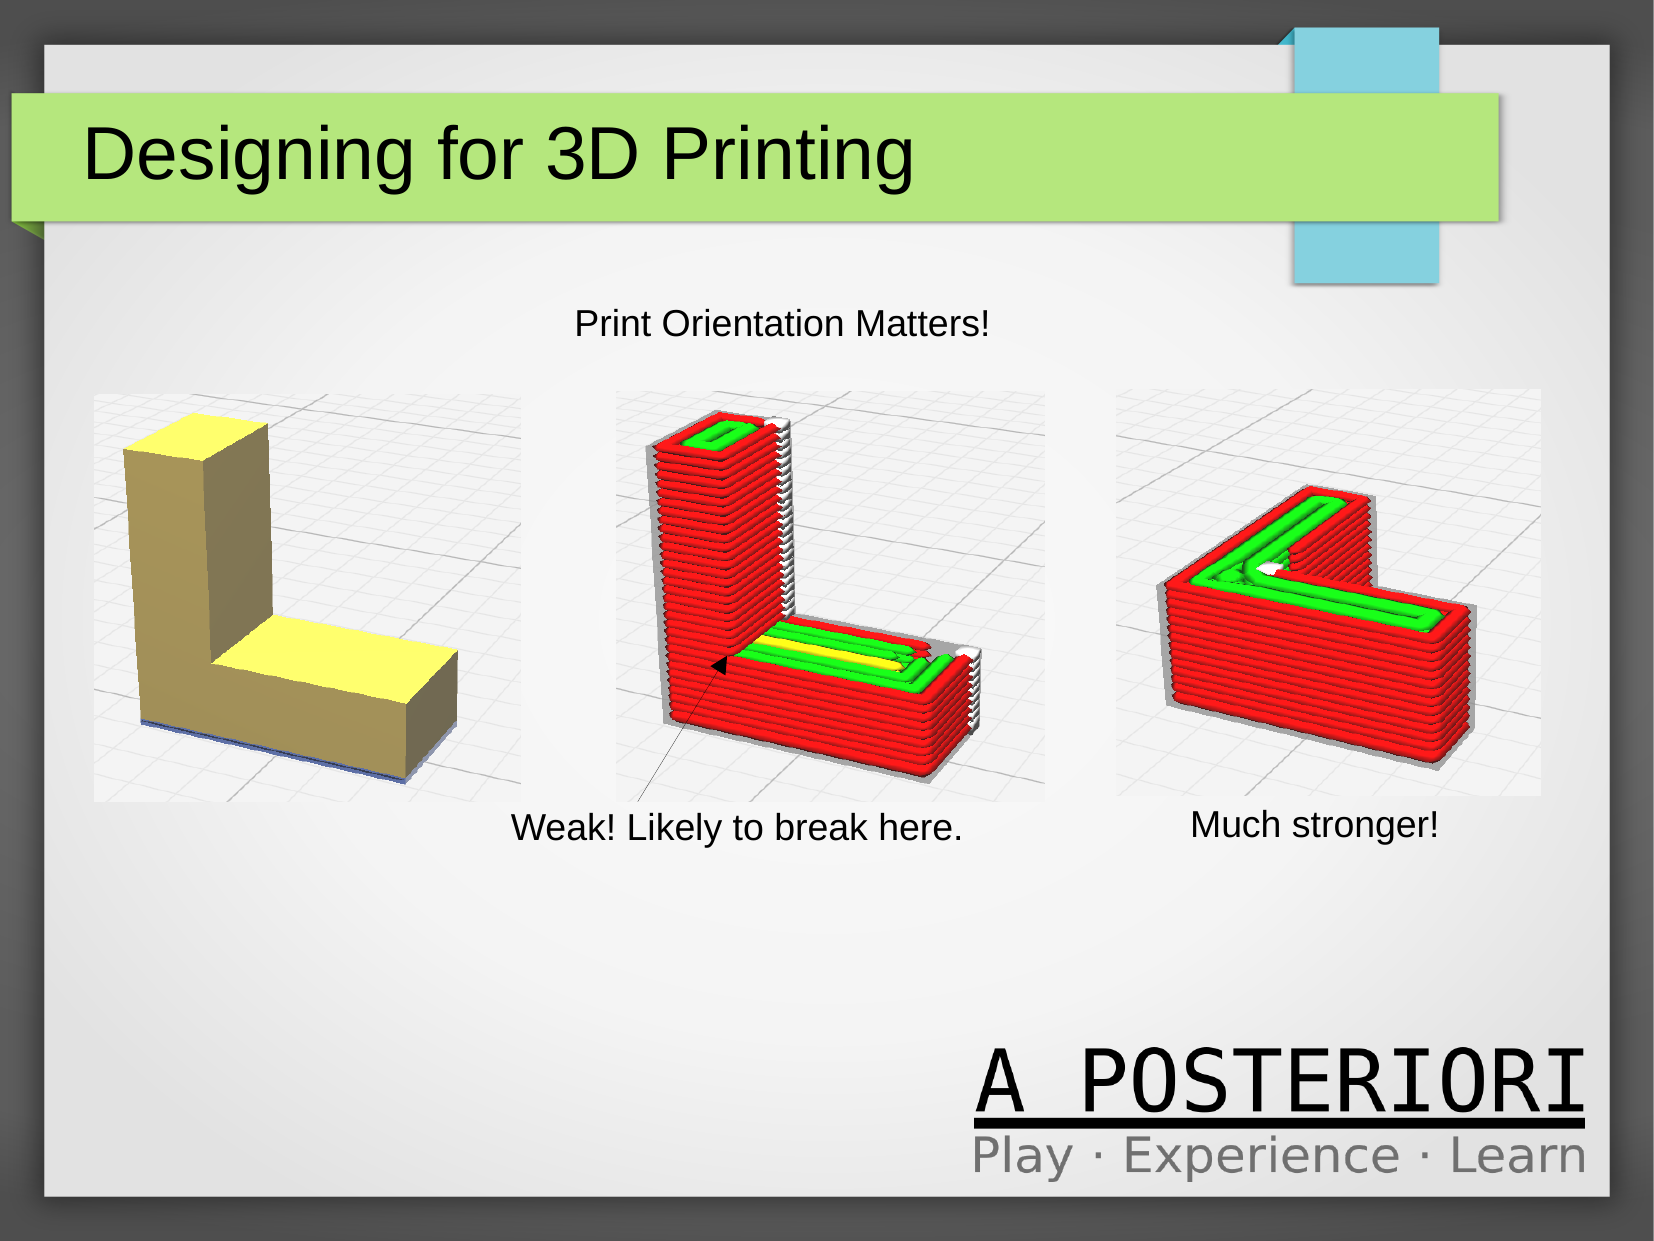

# Designing for 3D Printing
Print Orientation Matters!
Much stronger!
Weak! Likely to break here.